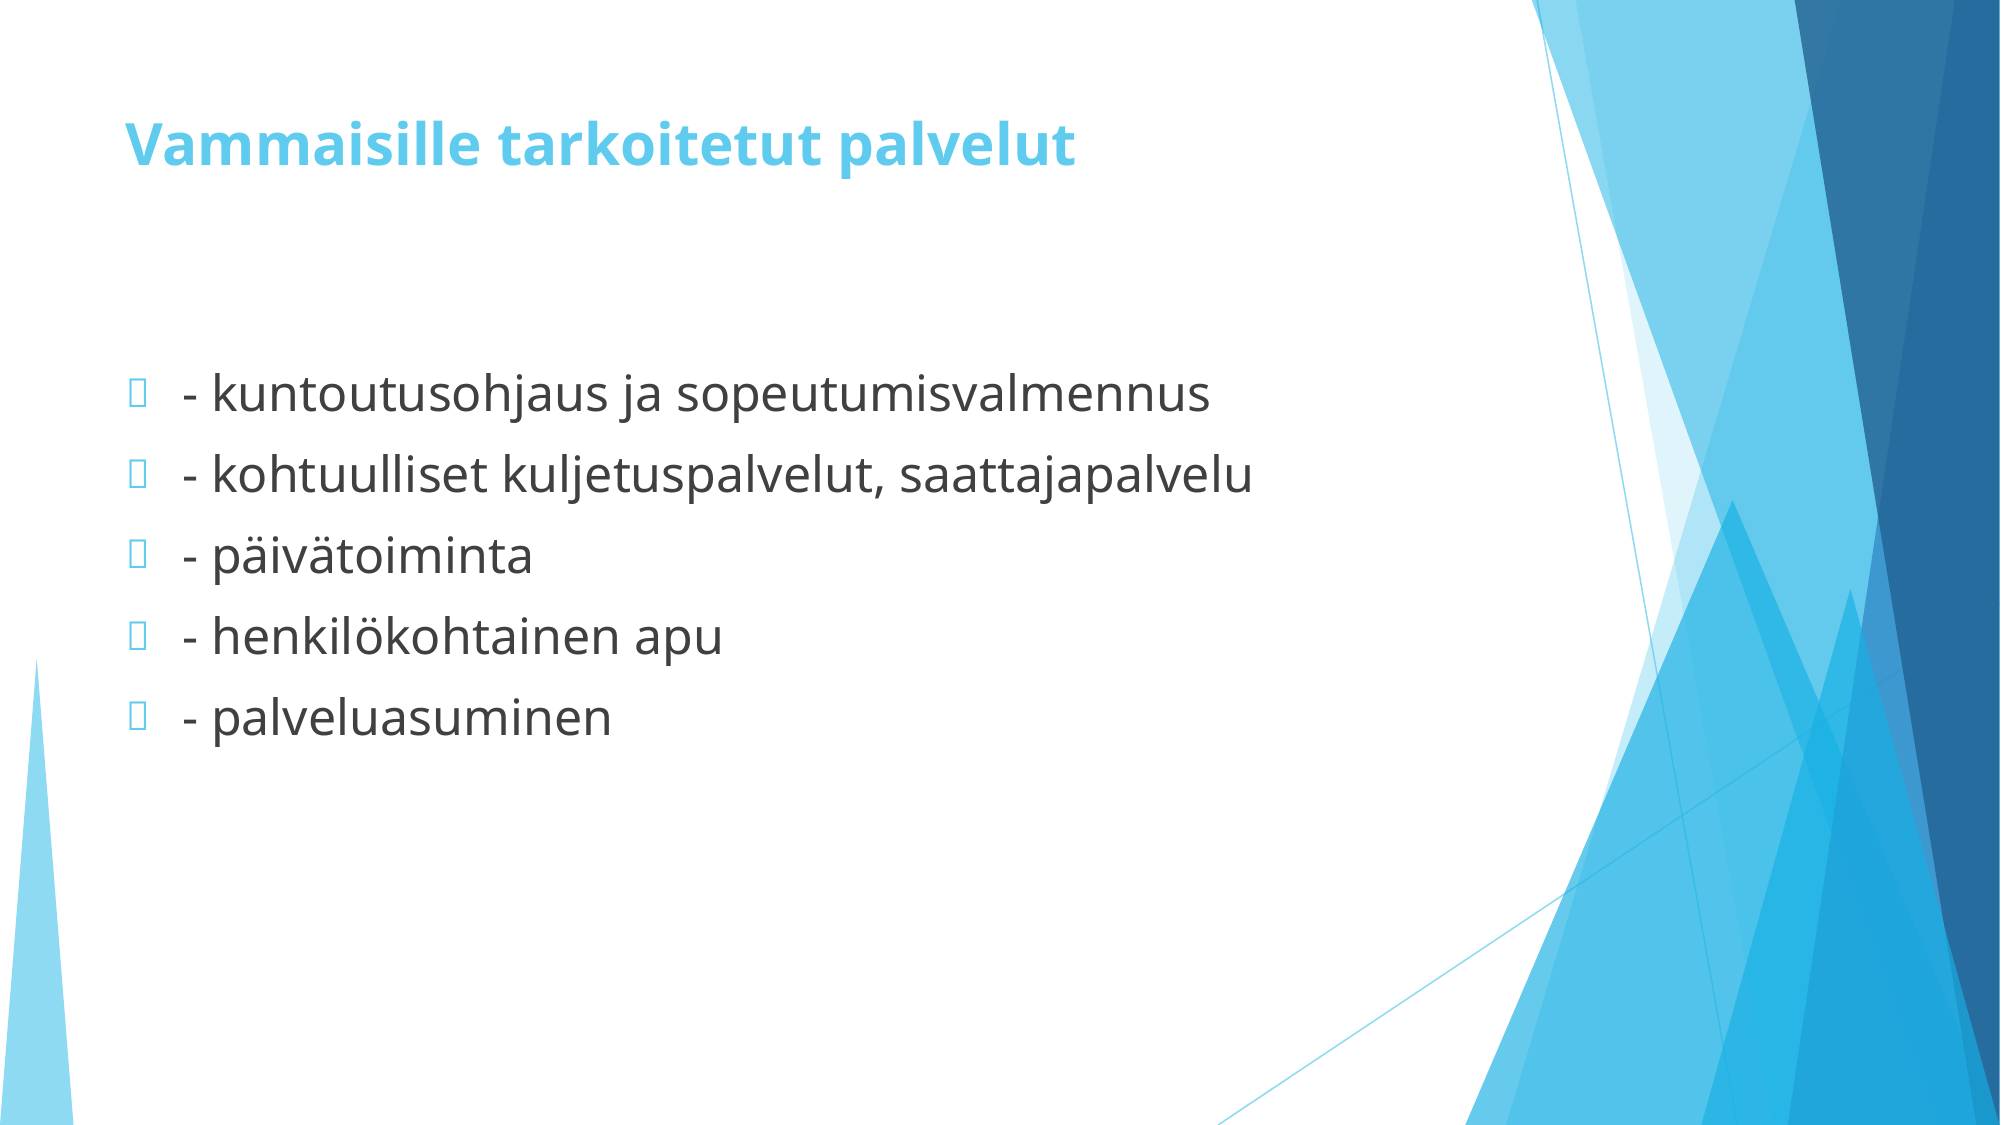

# Vammaisille tarkoitetut palvelut
- kuntoutusohjaus ja sopeutumisvalmennus
- kohtuulliset kuljetuspalvelut, saattajapalvelu
- päivätoiminta
- henkilökohtainen apu
- palveluasuminen